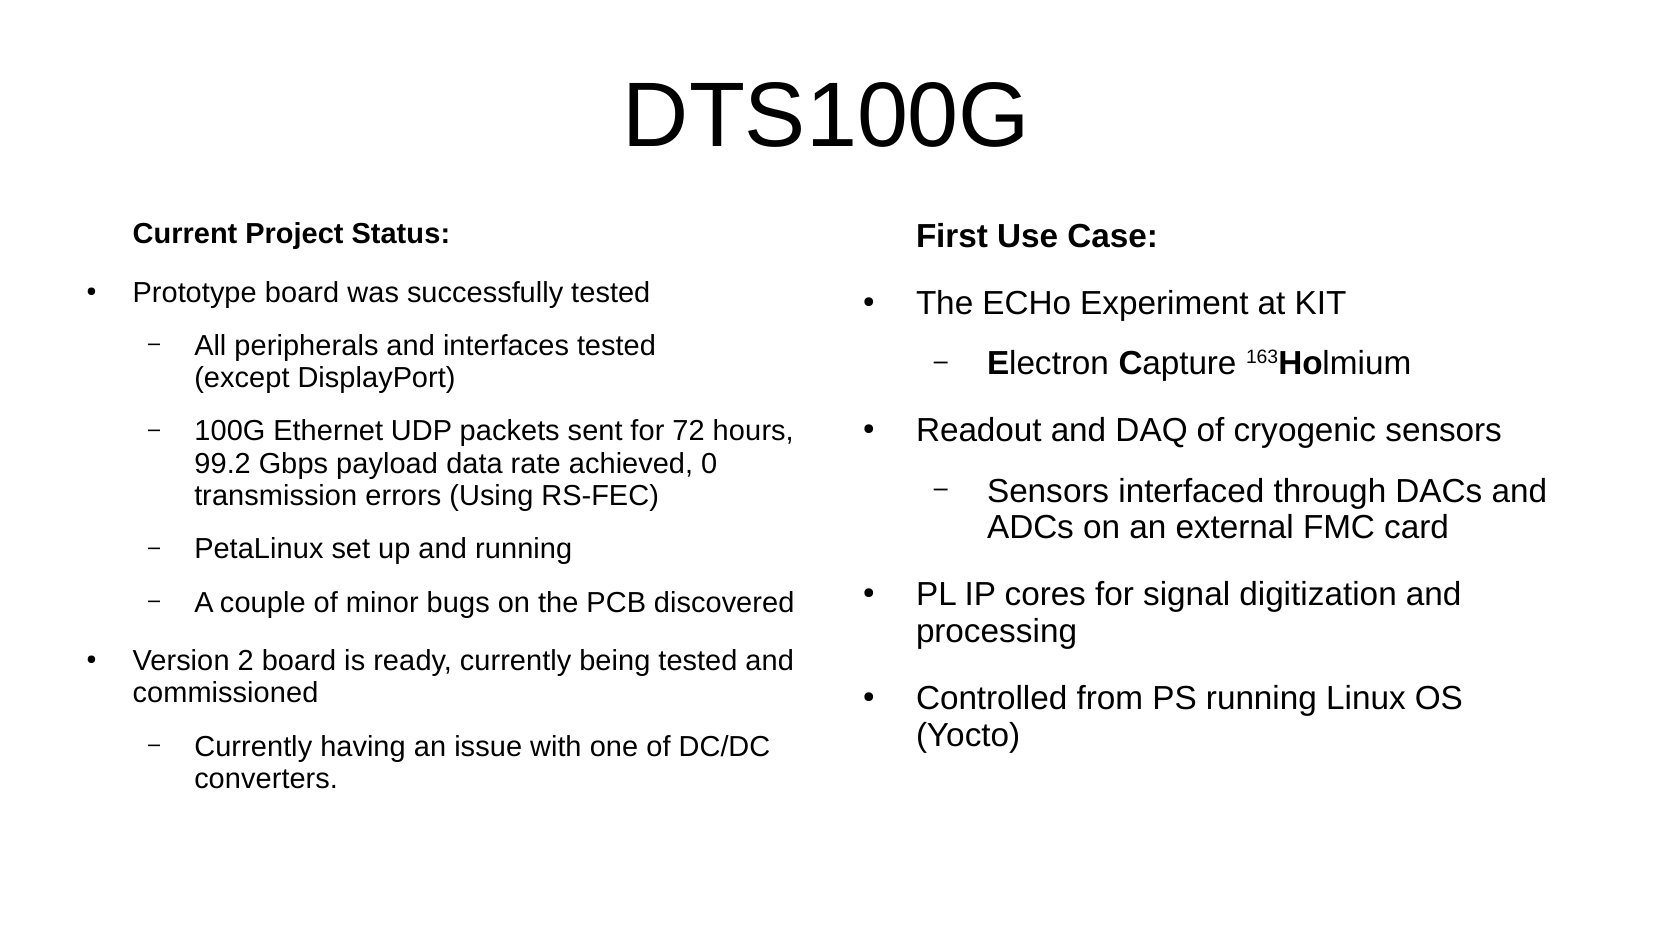

# DTS100G
Current Project Status:
Prototype board was successfully tested
All peripherals and interfaces tested
(except DisplayPort)
100G Ethernet UDP packets sent for 72 hours, 99.2 Gbps payload data rate achieved, 0 transmission errors (Using RS-FEC)
PetaLinux set up and running
A couple of minor bugs on the PCB discovered
Version 2 board is ready, currently being tested and commissioned
Currently having an issue with one of DC/DC converters.
First Use Case:
The ECHo Experiment at KIT
Electron Capture 163Holmium
Readout and DAQ of cryogenic sensors
Sensors interfaced through DACs and ADCs on an external FMC card
PL IP cores for signal digitization and processing
Controlled from PS running Linux OS (Yocto)